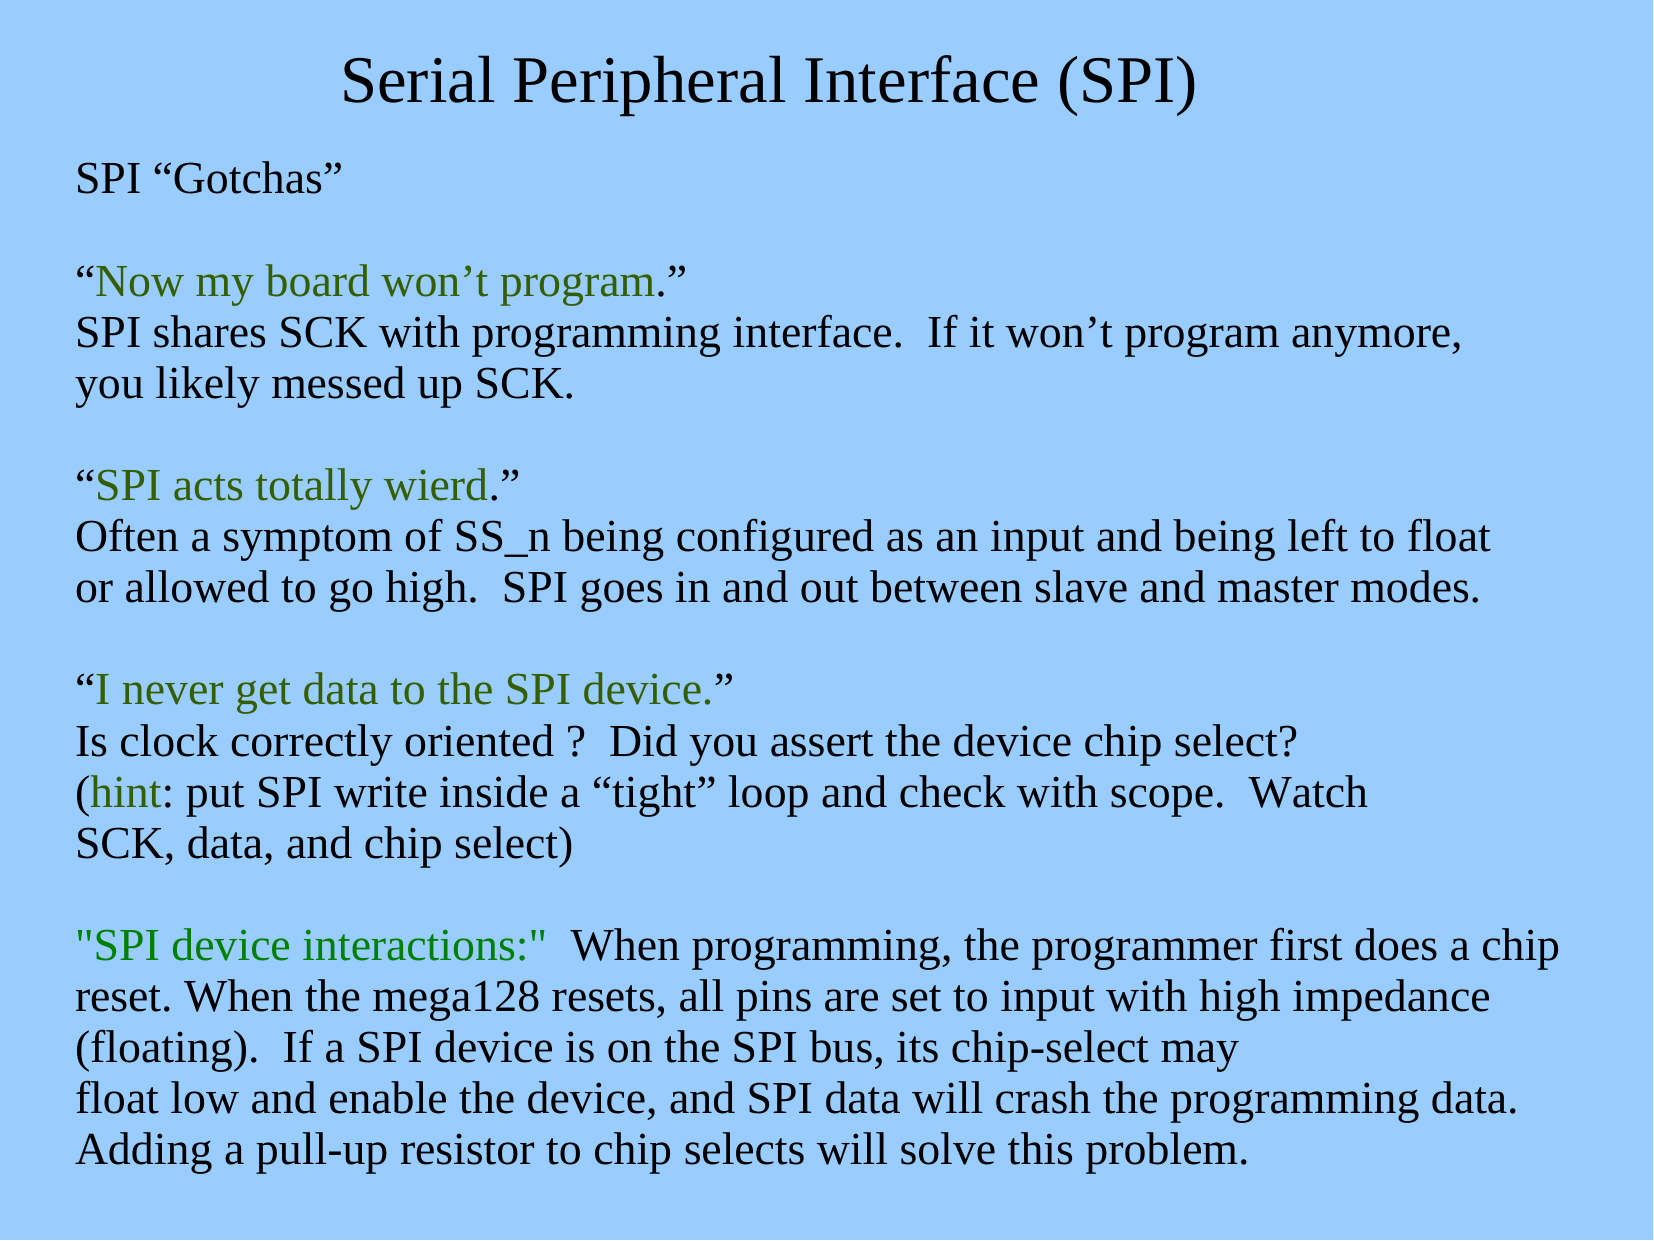

Serial Peripheral Interface (SPI)
SPI “Gotchas”
“Now my board won’t program.”
SPI shares SCK with programming interface. If it won’t program anymore,
you likely messed up SCK.
“SPI acts totally wierd.”
Often a symptom of SS_n being configured as an input and being left to float
or allowed to go high. SPI goes in and out between slave and master modes.
“I never get data to the SPI device.”
Is clock correctly oriented ? Did you assert the device chip select?
(hint: put SPI write inside a “tight” loop and check with scope. Watch
SCK, data, and chip select)
"SPI device interactions:" When programming, the programmer first does a chip reset. When the mega128 resets, all pins are set to input with high impedance
(floating). If a SPI device is on the SPI bus, its chip-select may
float low and enable the device, and SPI data will crash the programming data. Adding a pull-up resistor to chip selects will solve this problem.